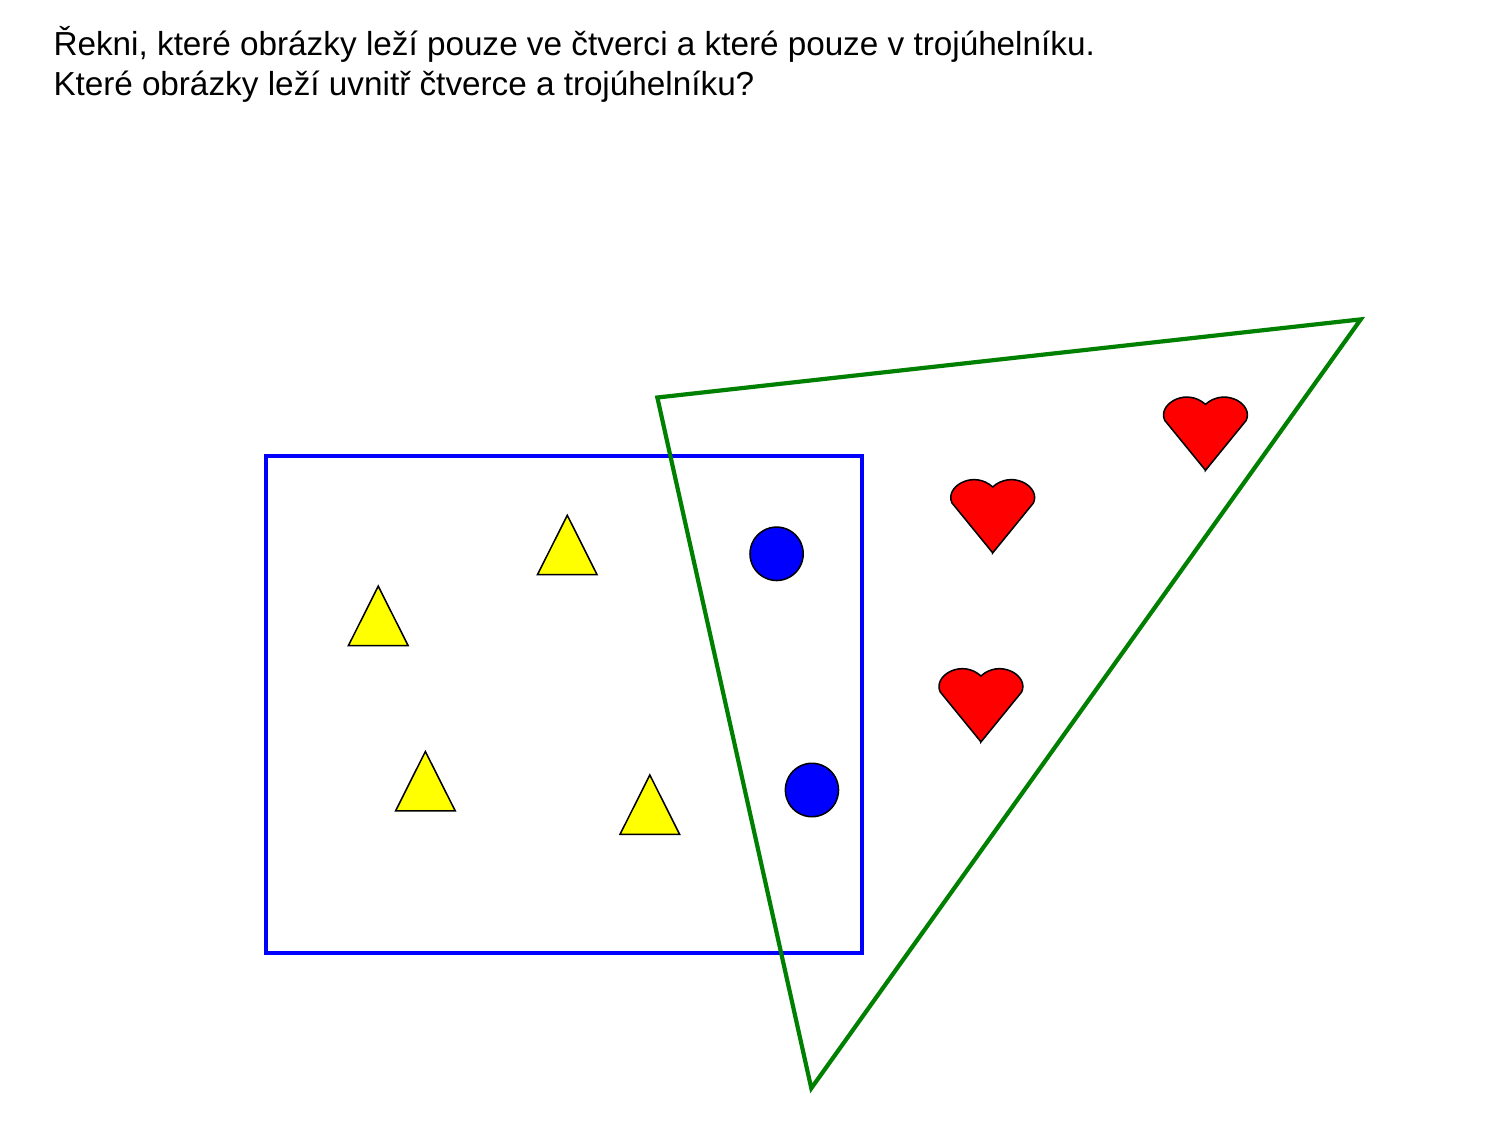

Řekni, které obrázky leží pouze ve čtverci a které pouze v trojúhelníku.
Které obrázky leží uvnitř čtverce a trojúhelníku?